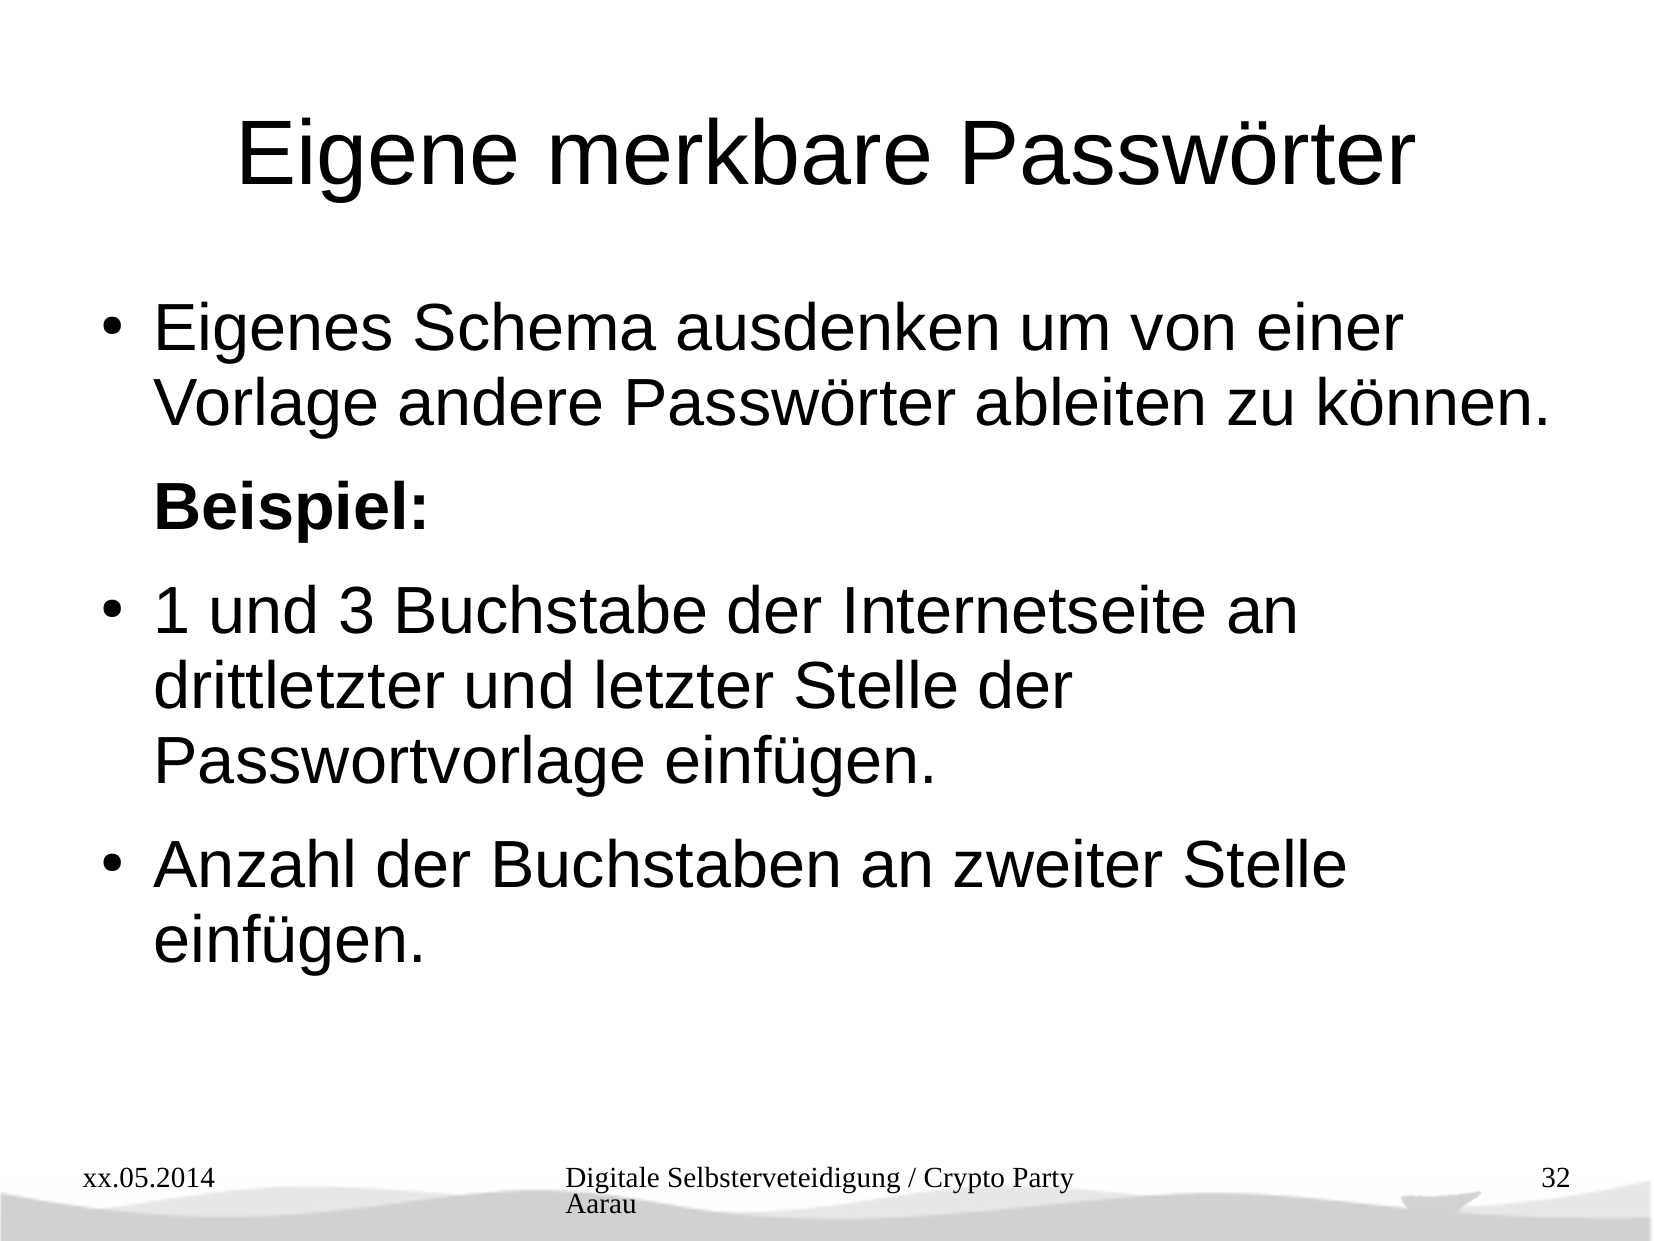

# Eigene merkbare Passwörter
Eigenes Schema ausdenken um von einer Vorlage andere Passwörter ableiten zu können.
Beispiel:
1 und 3 Buchstabe der Internetseite an drittletzter und letzter Stelle der Passwortvorlage einfügen.
Anzahl der Buchstaben an zweiter Stelle einfügen.
xx.05.2014
Digitale Selbsterveteidigung / Crypto Party Aarau
32